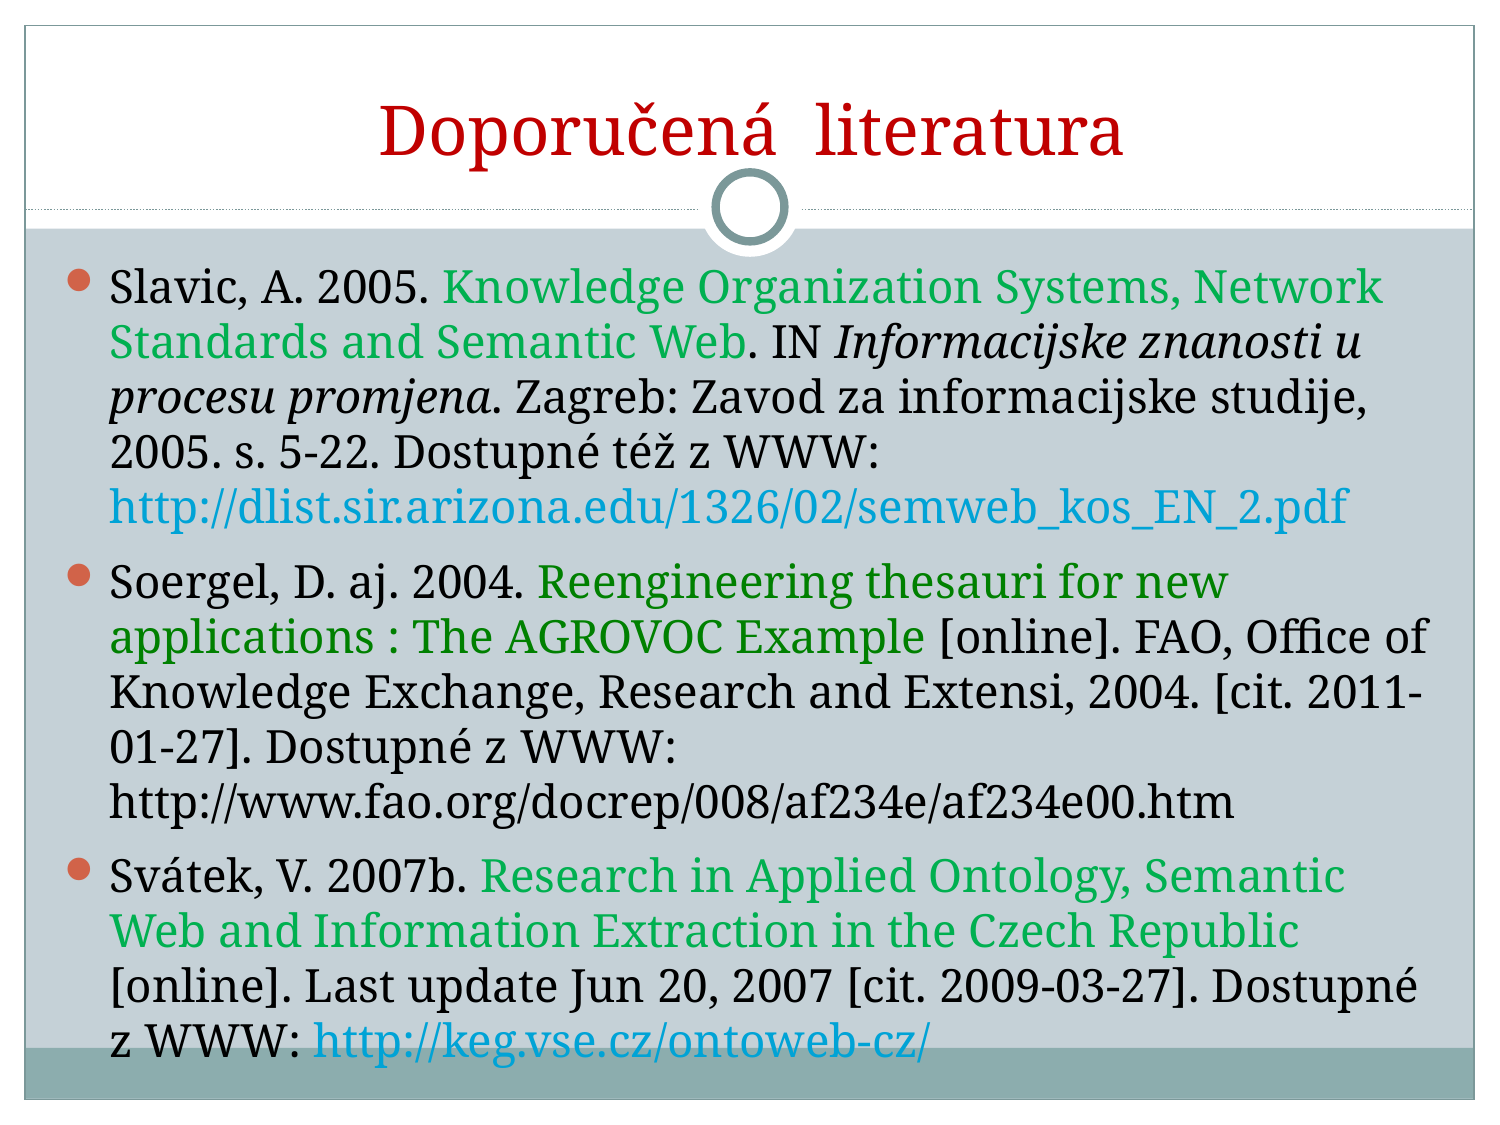

Doporučená literatura
# Slavic, A. 2005. Knowledge Organization Systems, Network Standards and Semantic Web. IN Informacijske znanosti u procesu promjena. Zagreb: Zavod za informacijske studije, 2005. s. 5-22. Dostupné též z WWW: http://dlist.sir.arizona.edu/1326/02/semweb_kos_EN_2.pdf
Soergel, D. aj. 2004. Reengineering thesauri for new applications : The AGROVOC Example [online]. FAO, Office of Knowledge Exchange, Research and Extensi, 2004. [cit. 2011-01-27]. Dostupné z WWW: http://www.fao.org/docrep/008/af234e/af234e00.htm
Svátek, V. 2007b. Research in Applied Ontology, Semantic Web and Information Extraction in the Czech Republic [online]. Last update Jun 20, 2007 [cit. 2009-03-27]. Dostupné z WWW: http://keg.vse.cz/ontoweb-cz/